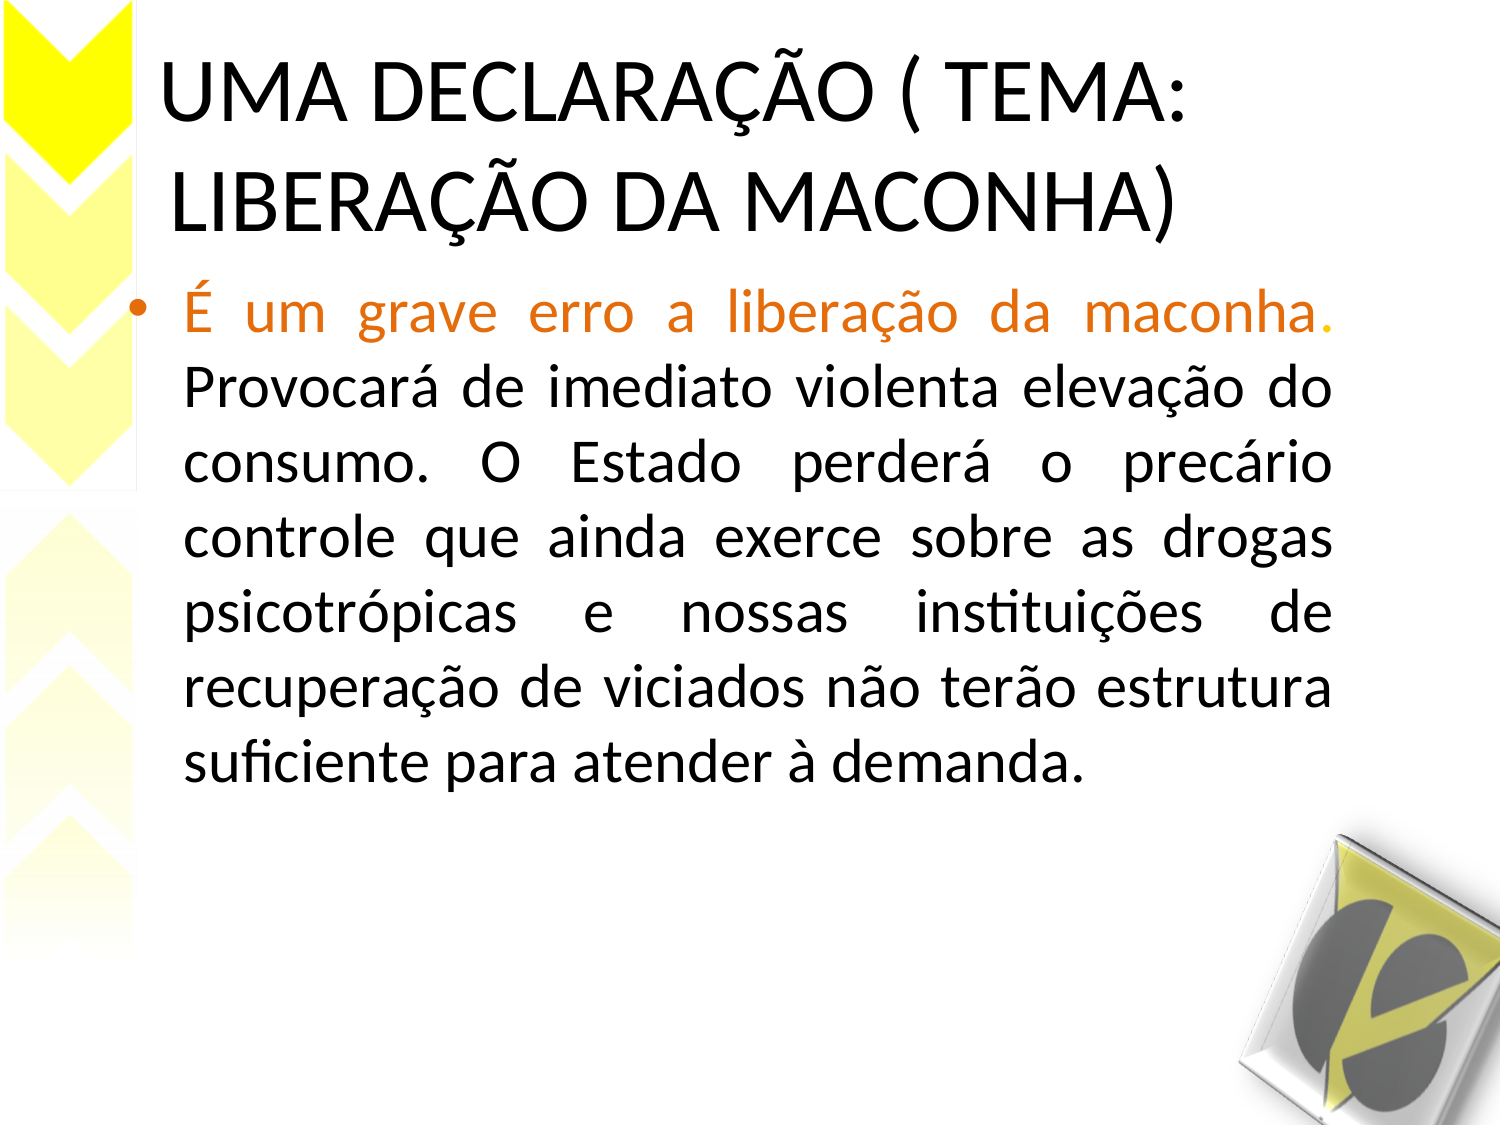

# UMA DECLARAÇÃO ( TEMA: LIBERAÇÃO DA MACONHA)
É um grave erro a liberação da maconha. Provocará de imediato violenta elevação do consumo. O Estado perderá o precário controle que ainda exerce sobre as drogas psicotrópicas e nossas instituições de recuperação de viciados não terão estrutura suficiente para atender à demanda.